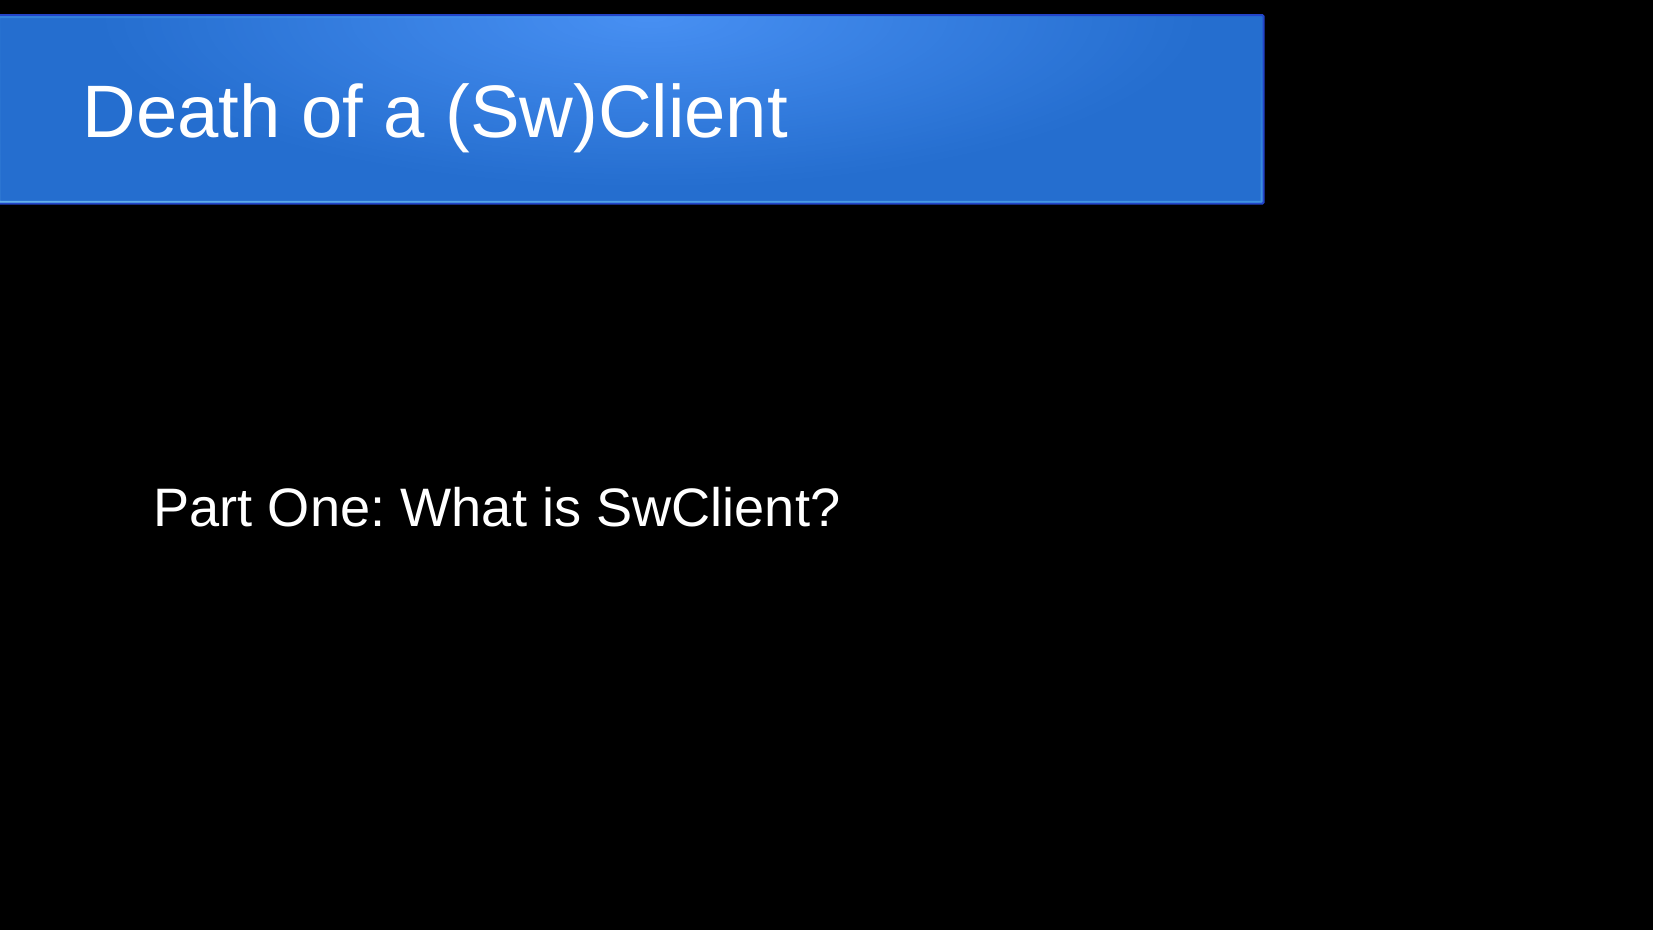

# Death of a (Sw)Client
Part One: What is SwClient?